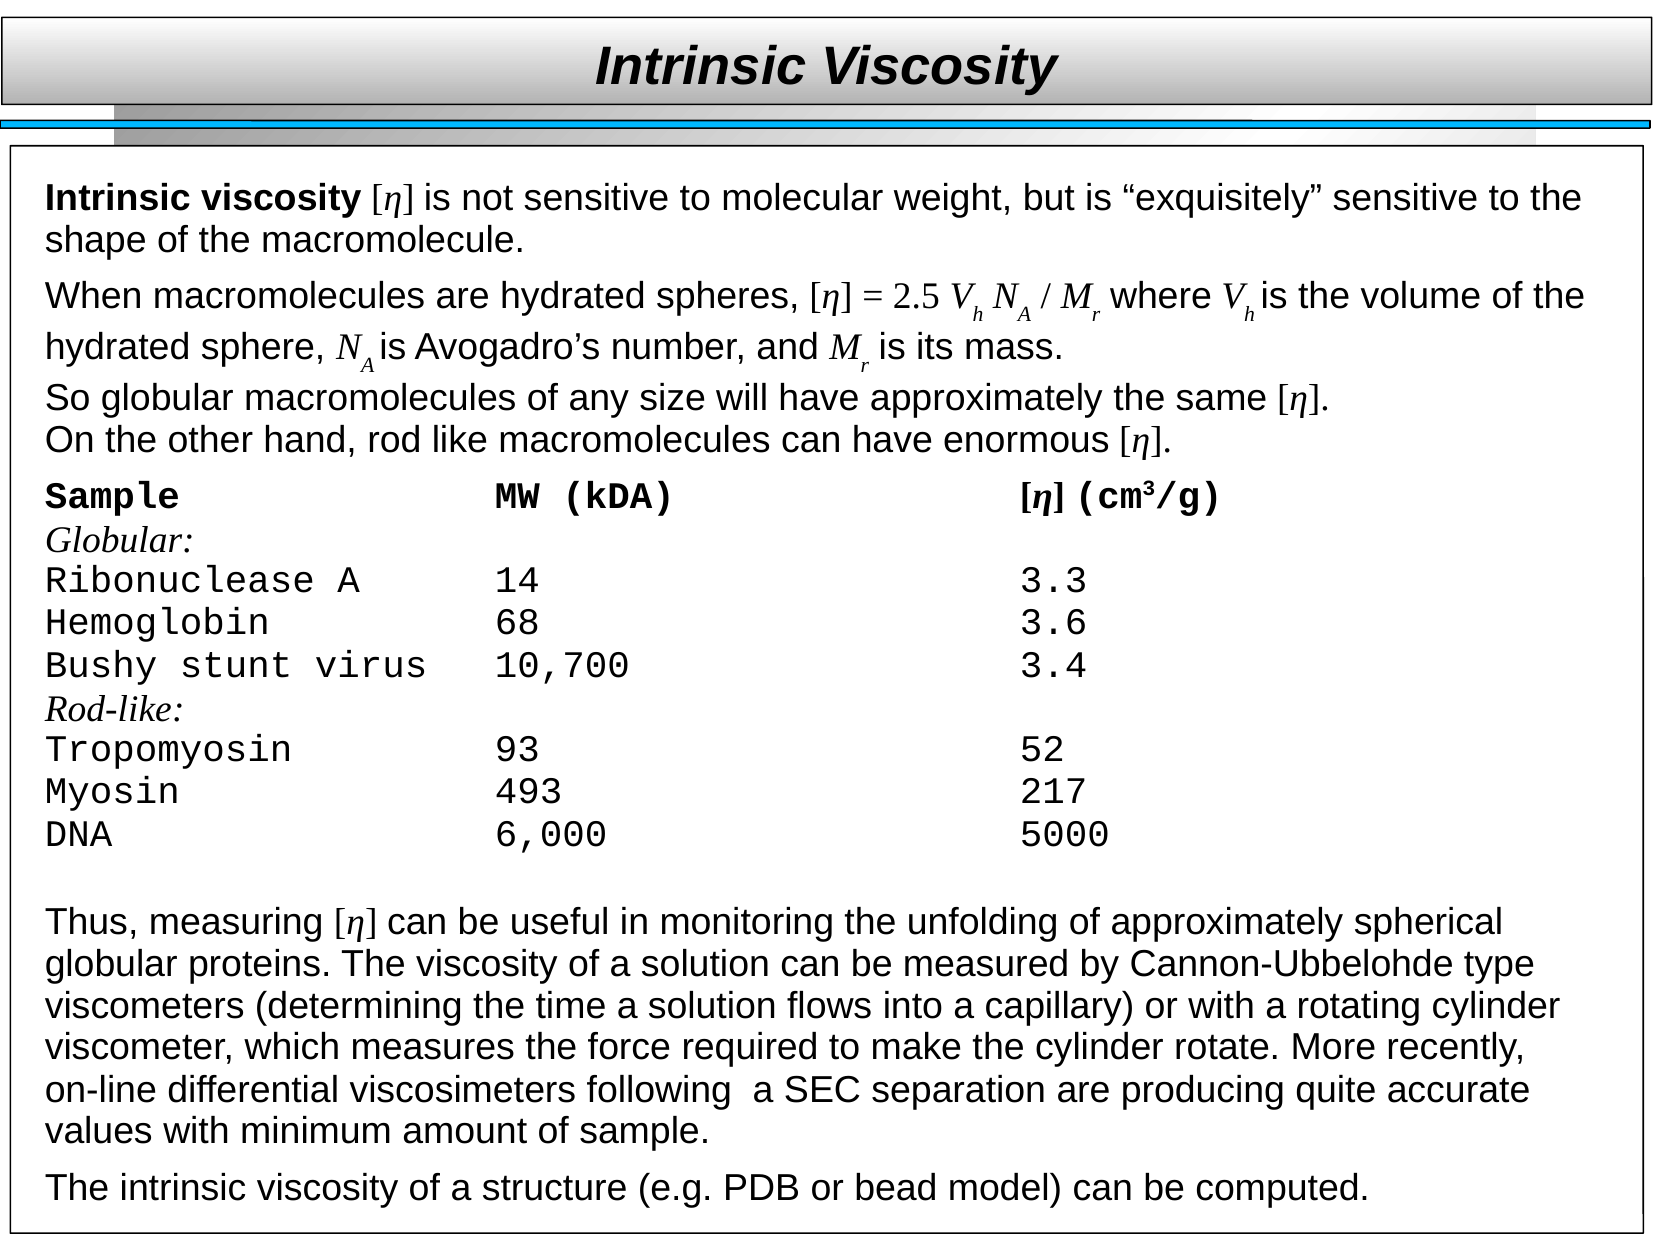

Intrinsic Viscosity
Intrinsic viscosity [η] is not sensitive to molecular weight, but is “exquisitely” sensitive to the shape of the macromolecule.
When macromolecules are hydrated spheres, [η] = 2.5 Vh NA / Mr where Vh is the volume of the hydrated sphere, NA is Avogadro’s number, and Mr is its mass.
So globular macromolecules of any size will have approximately the same [η].
On the other hand, rod like macromolecules can have enormous [η].
Sample					MW (kDA) 			[η] (cm3/g)
Globular:
Ribonuclease A		14							3.3
Hemoglobin			68							3.6
Bushy stunt virus	10,700						3.4
Rod-like:
Tropomyosin			93							52
Myosin					493							217
DNA						6,000						5000
Thus, measuring [η] can be useful in monitoring the unfolding of approximately spherical globular proteins. The viscosity of a solution can be measured by Cannon-Ubbelohde type viscometers (determining the time a solution flows into a capillary) or with a rotating cylinder viscometer, which measures the force required to make the cylinder rotate. More recently, on-line differential viscosimeters following a SEC separation are producing quite accurate values with minimum amount of sample.
The intrinsic viscosity of a structure (e.g. PDB or bead model) can be computed.